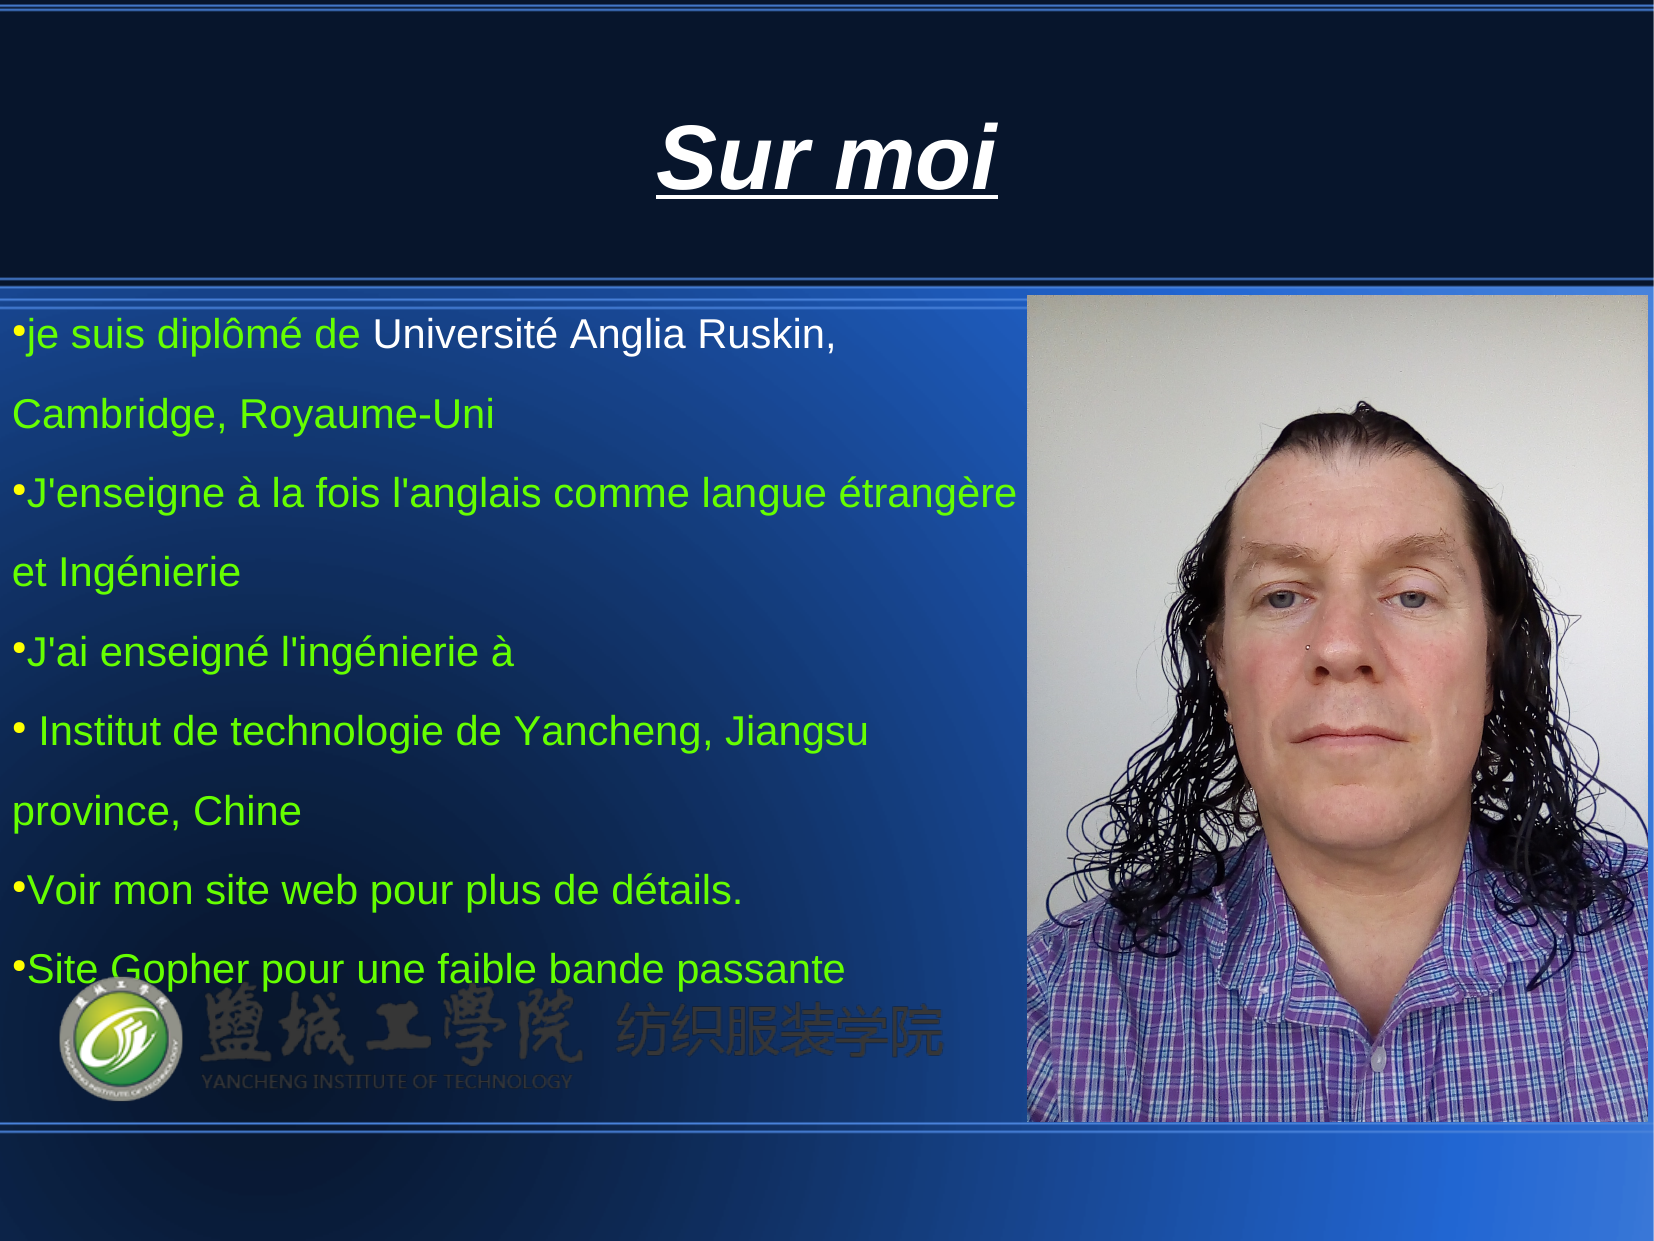

# Sur moi
je suis diplômé de Université Anglia Ruskin,
Cambridge, Royaume-Uni
J'enseigne à la fois l'anglais comme langue étrangère
et Ingénierie
J'ai enseigné l'ingénierie à
 Institut de technologie de Yancheng, Jiangsu
province, Chine
Voir mon site web pour plus de détails.
Site Gopher pour une faible bande passante